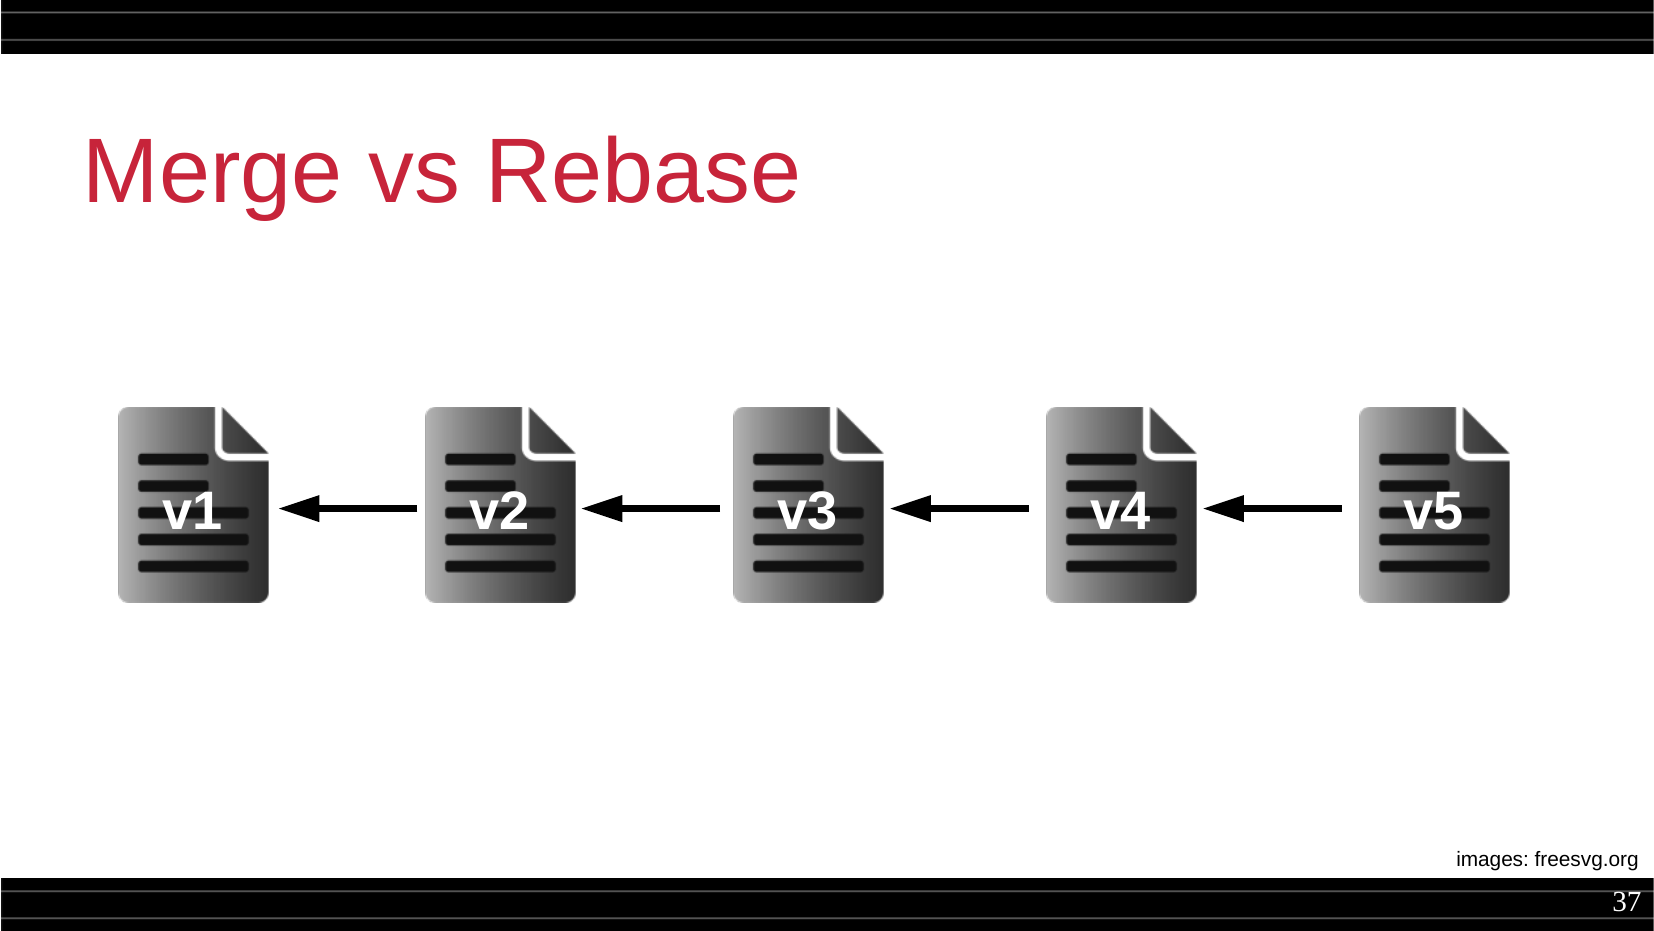

# Merge vs Rebase
v1
v2
v3
v4
v5
images: freesvg.org